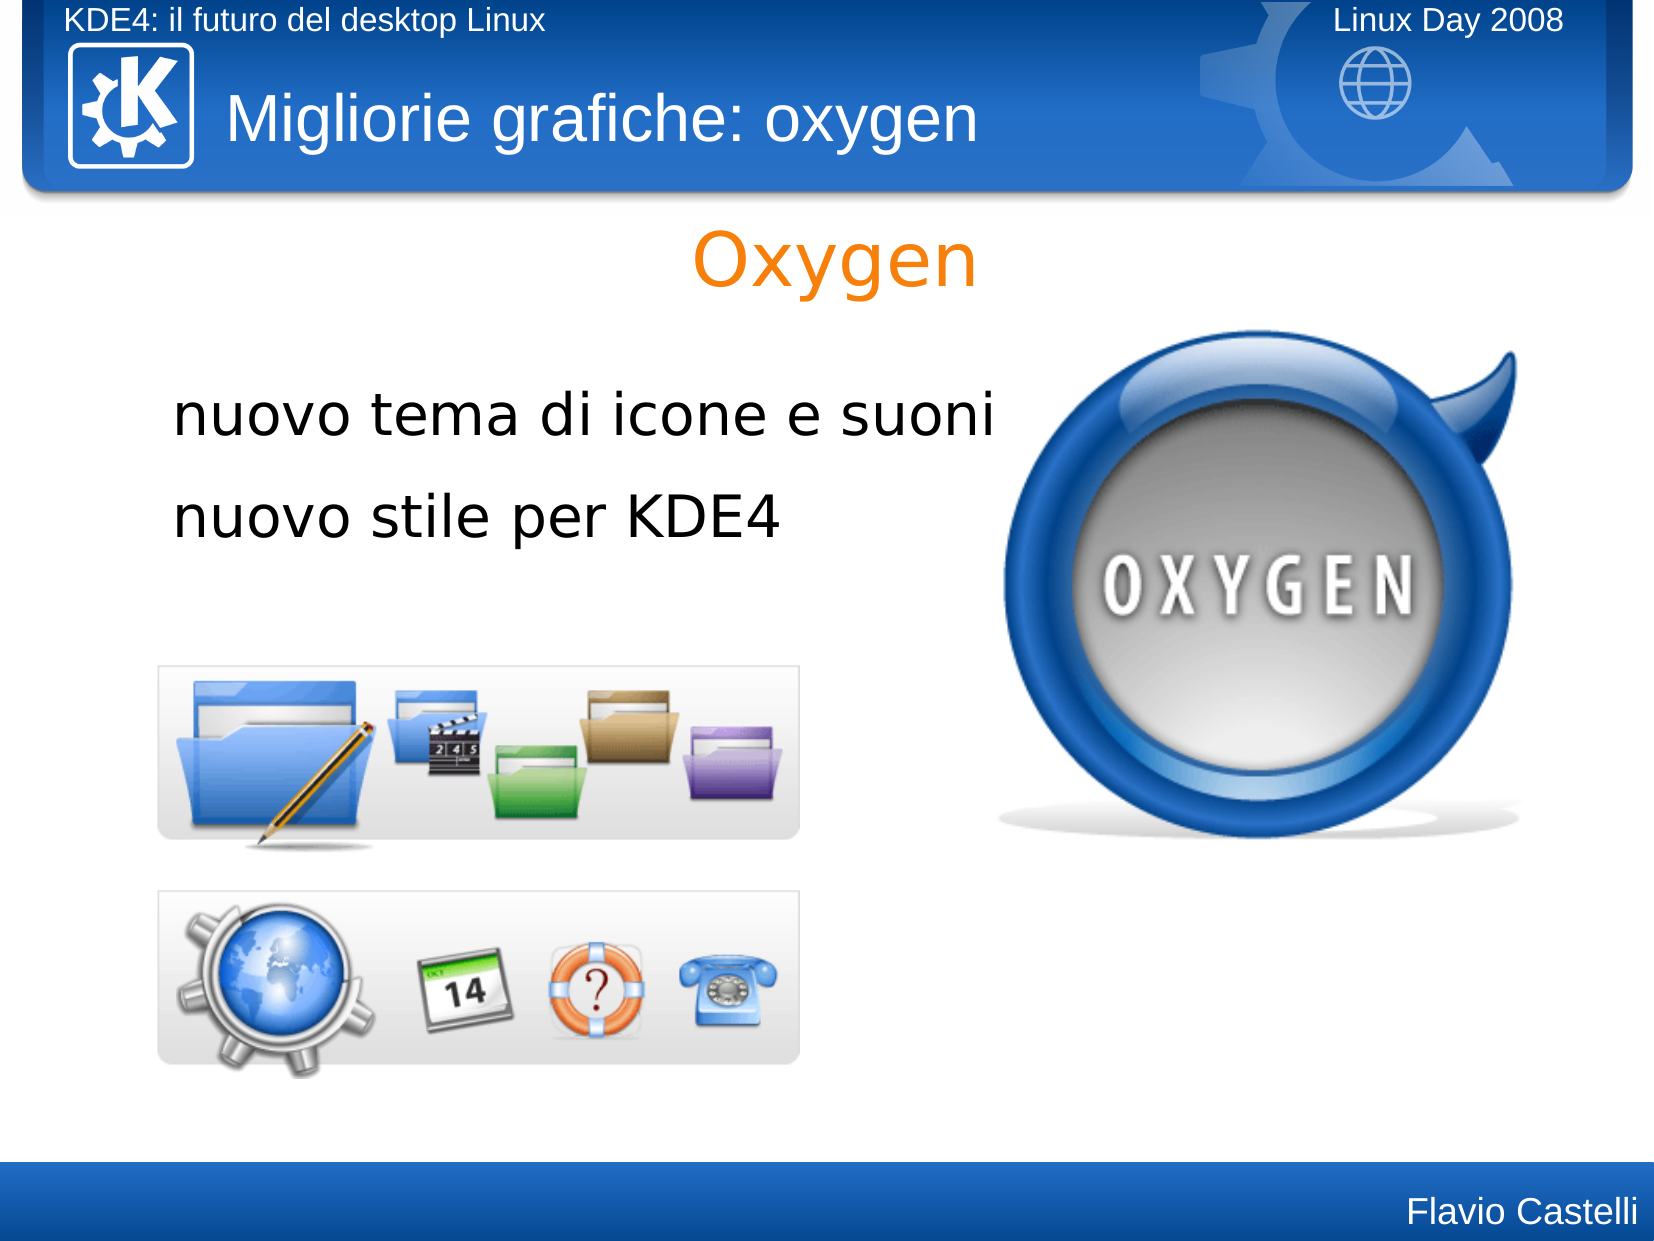

# Migliorie grafiche: oxygen
Oxygen
nuovo tema di icone e suoni
nuovo stile per KDE4